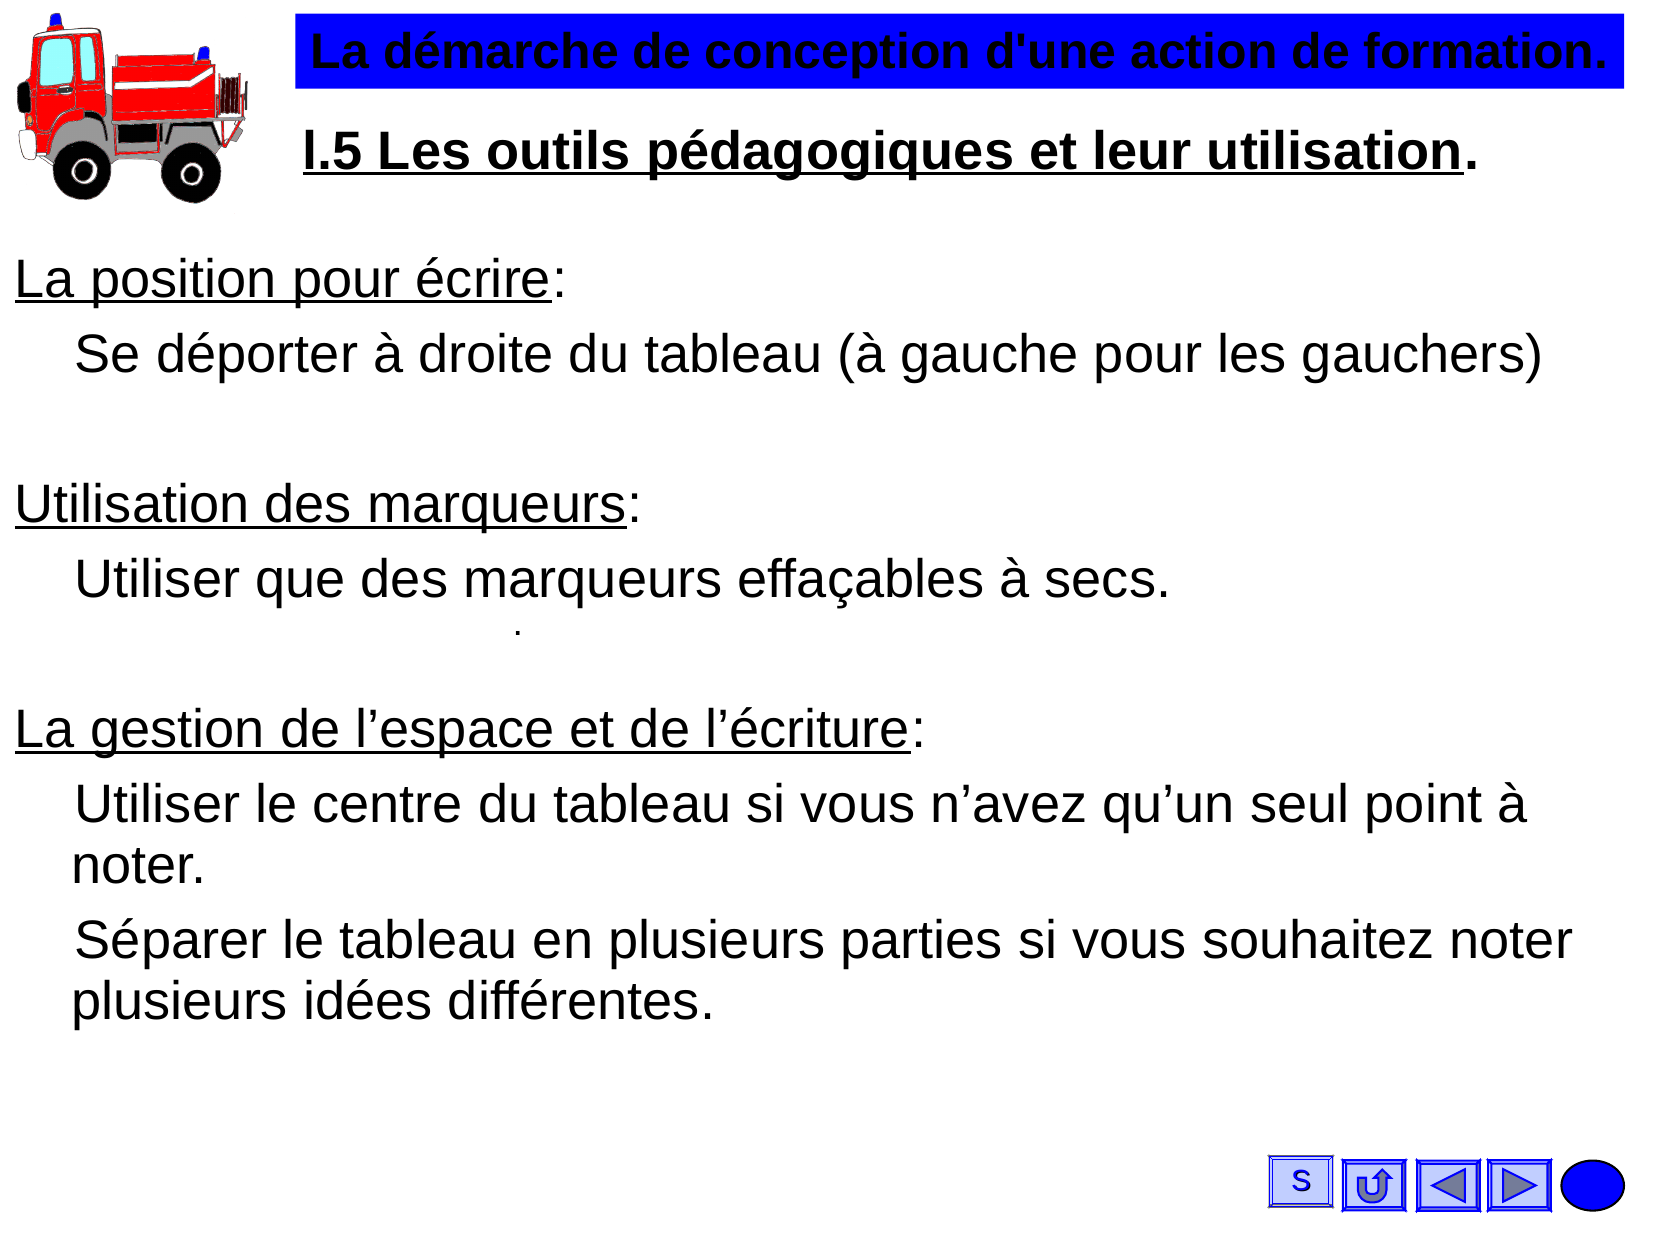

La démarche de conception d'une action de formation.
l.5 Les outils pédagogiques et leur utilisation.
La position pour écrire:
 Se déporter à droite du tableau (à gauche pour les gauchers)
Utilisation des marqueurs:
 Utiliser que des marqueurs effaçables à secs.
La gestion de l’espace et de l’écriture:
 Utiliser le centre du tableau si vous n’avez qu’un seul point à noter.
 Séparer le tableau en plusieurs parties si vous souhaitez noter plusieurs idées différentes.
#
.